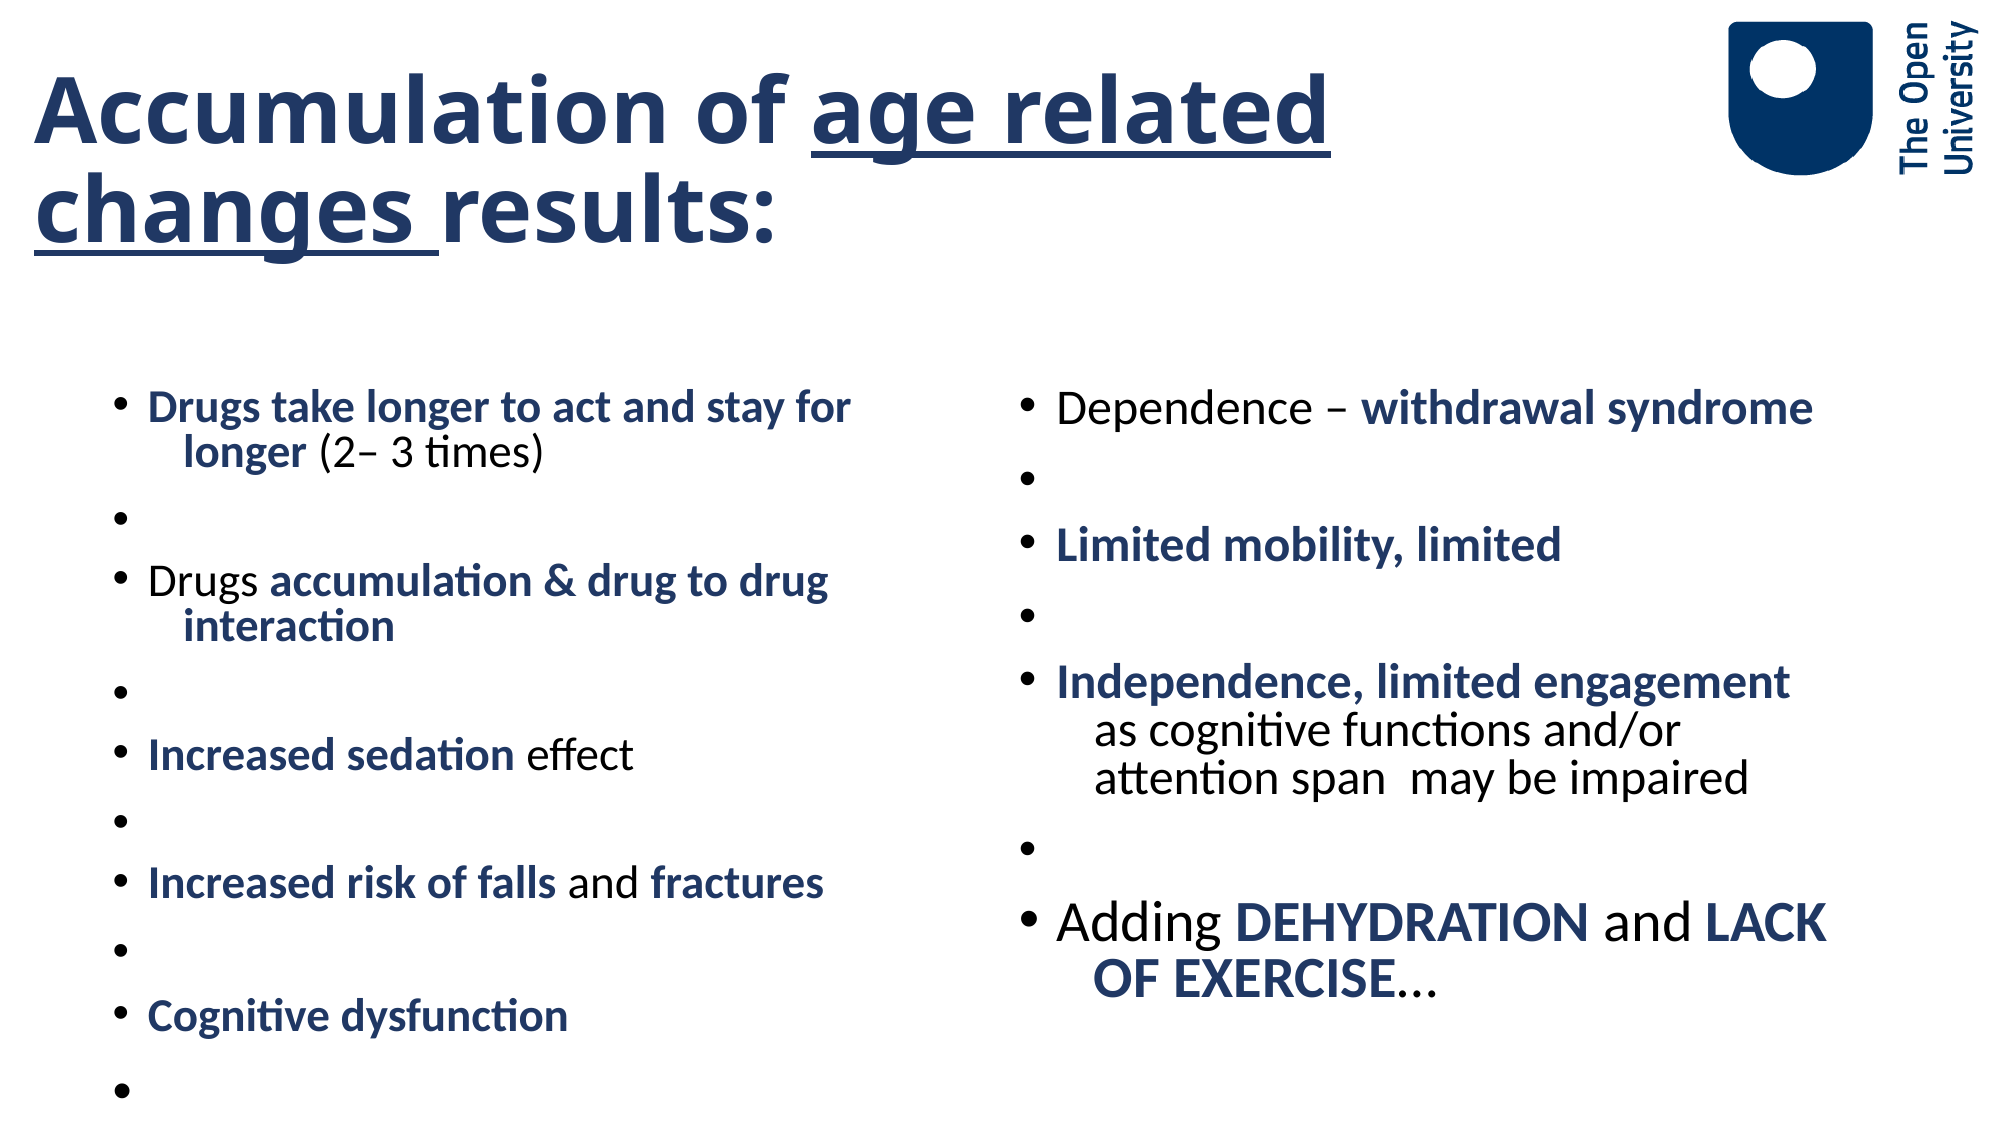

# Accumulation of age related changes results:
Drugs take longer to act and stay for longer (2– 3 times)
Drugs accumulation & drug to drug interaction
Increased sedation effect
Increased risk of falls and fractures
Cognitive dysfunction
Dependence – withdrawal syndrome
Limited mobility, limited
Independence, limited engagement as cognitive functions and/or attention span may be impaired
Adding DEHYDRATION and LACK OF EXERCISE…